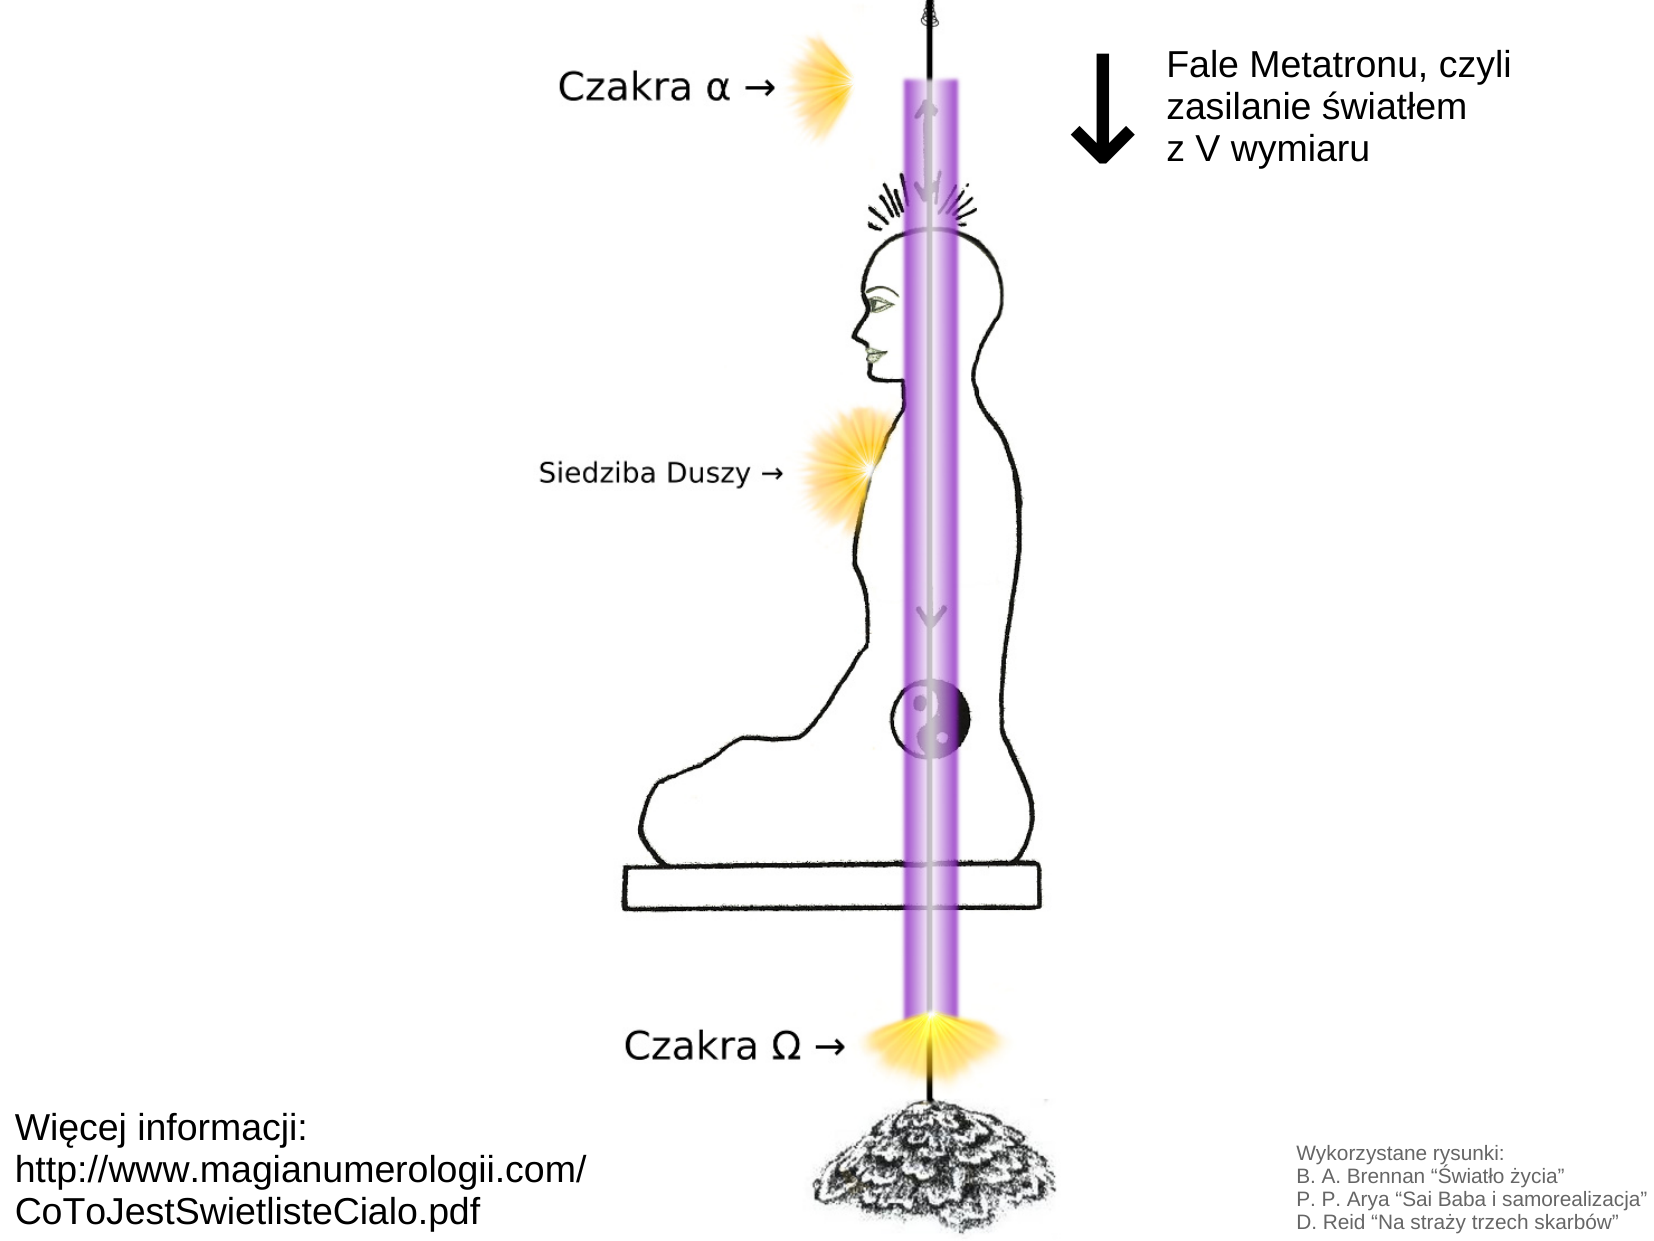

↓
Fale Metatronu, czyli zasilanie światłem z V wymiaru
Więcej informacji:
http://www.magianumerologii.com/
CoToJestSwietlisteCialo.pdf
Wykorzystane rysunki:
B. A. Brennan “Światło życia”
P. P. Arya “Sai Baba i samorealizacja”
D. Reid “Na straży trzech skarbów”